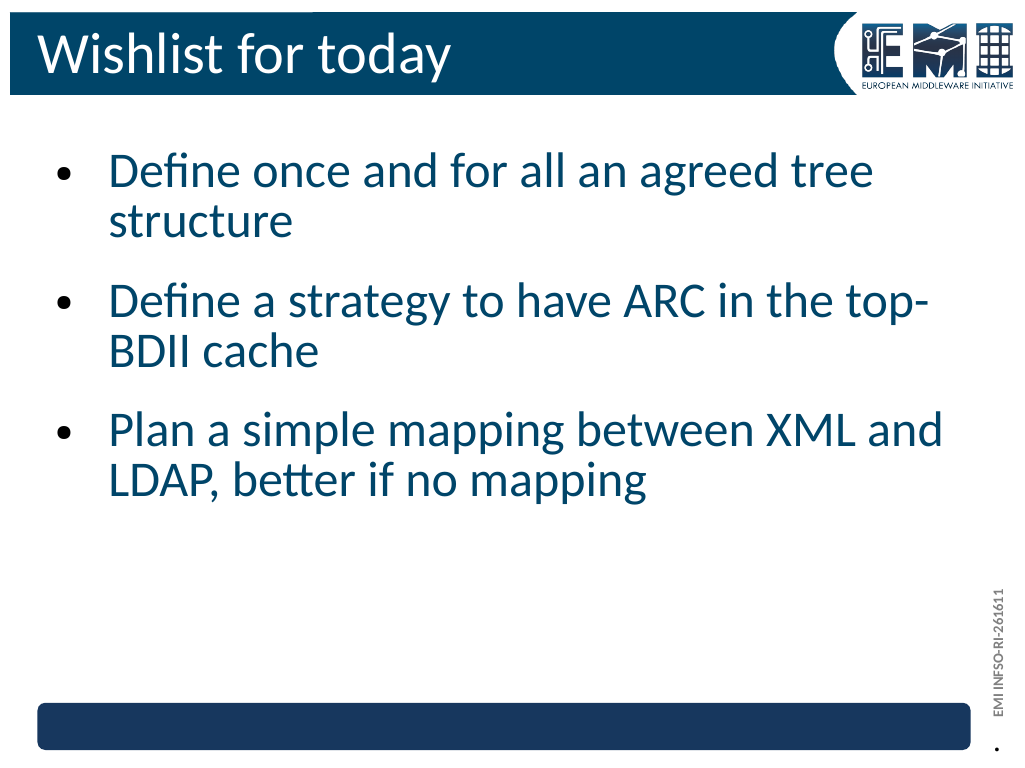

# Wishlist for today
Define once and for all an agreed tree structure
Define a strategy to have ARC in the top-BDII cache
Plan a simple mapping between XML and LDAP, better if no mapping